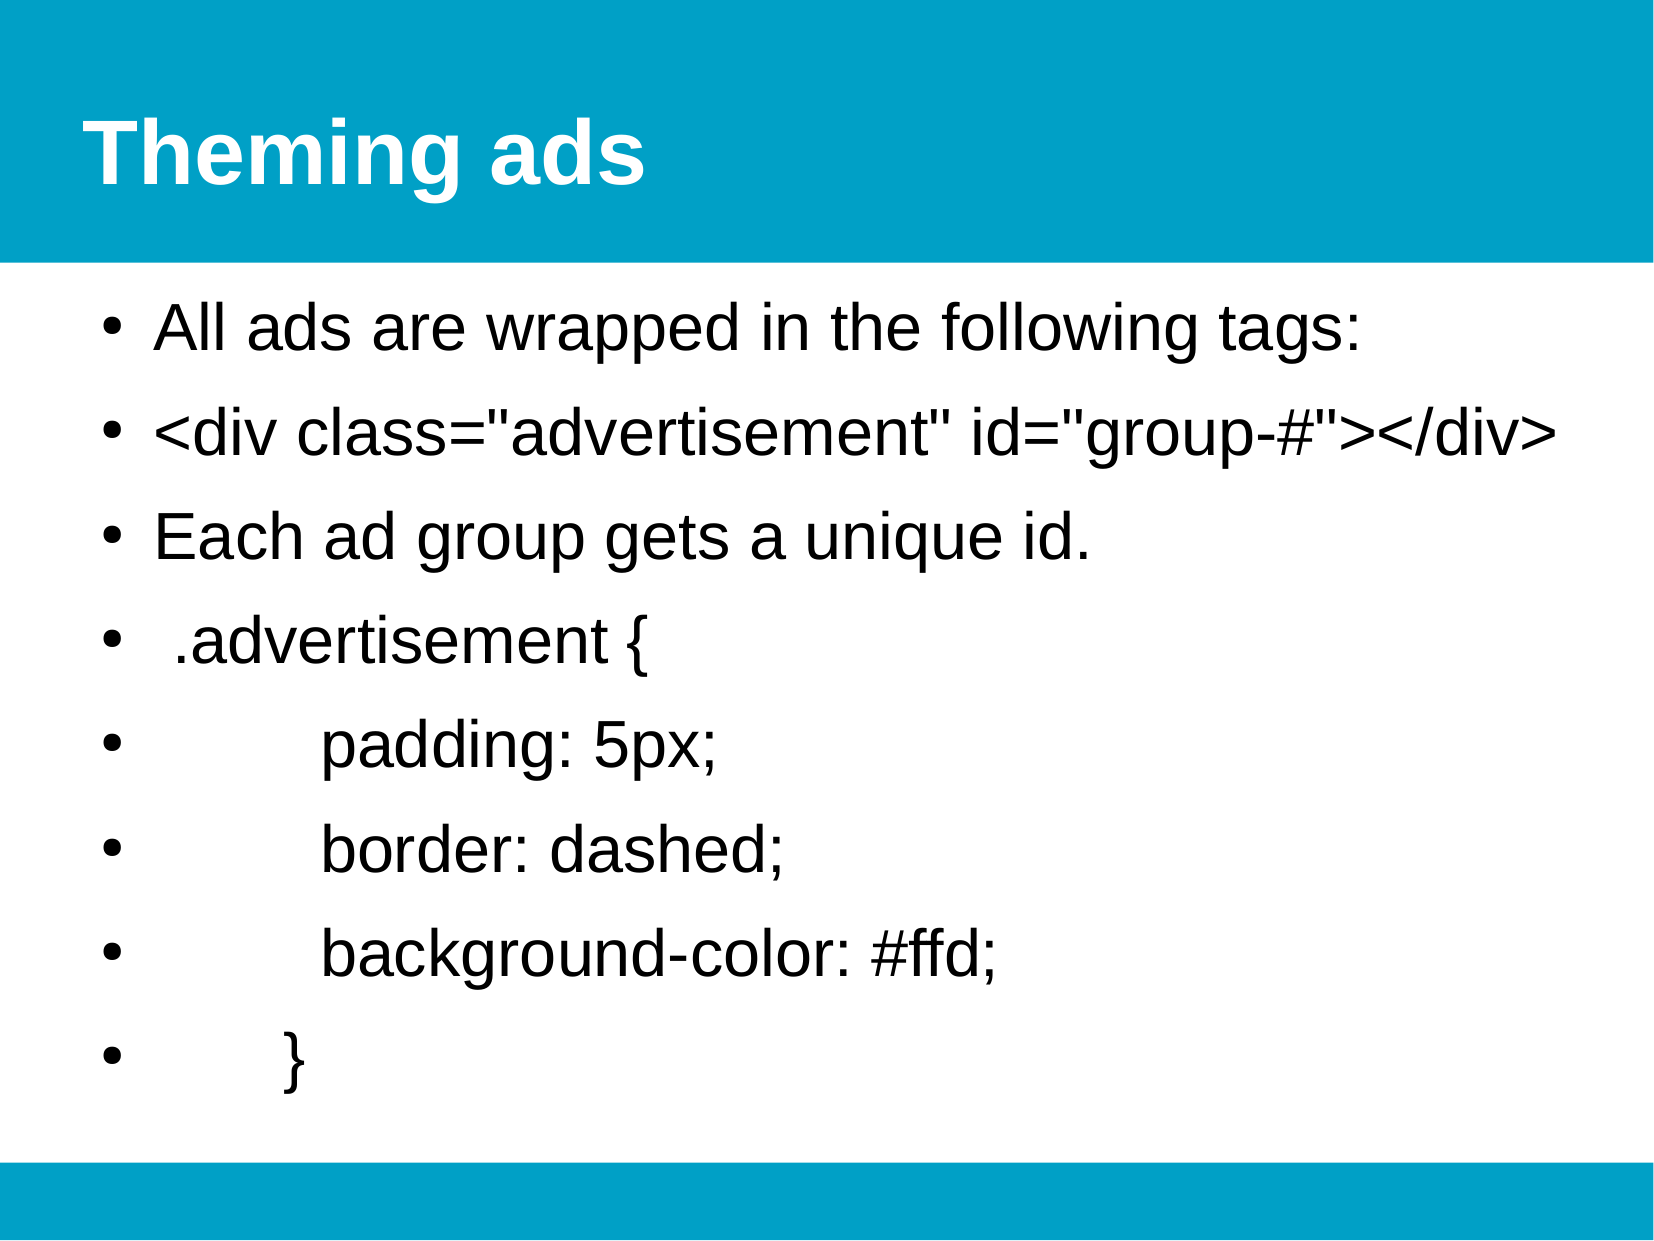

# Theming ads
All ads are wrapped in the following tags:
<div class="advertisement" id="group-#"></div>
Each ad group gets a unique id.
 .advertisement {
 padding: 5px;
 border: dashed;
 background-color: #ffd;
 }